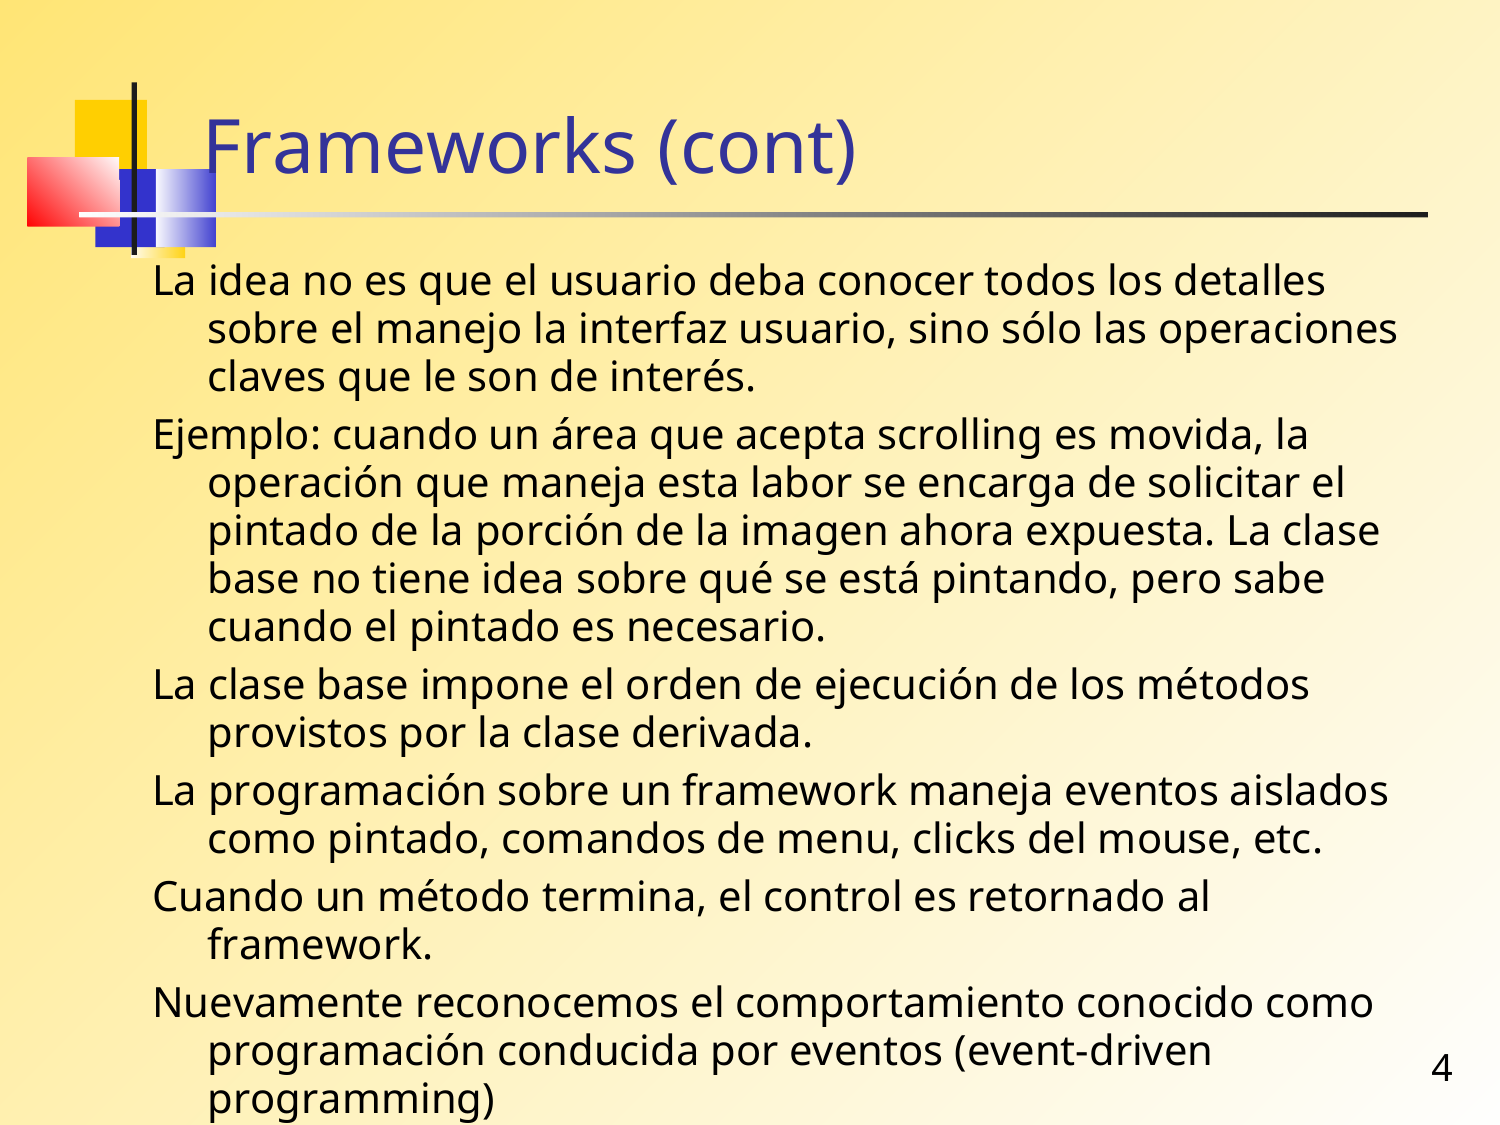

# Frameworks (cont)‏
La idea no es que el usuario deba conocer todos los detalles sobre el manejo la interfaz usuario, sino sólo las operaciones claves que le son de interés.
Ejemplo: cuando un área que acepta scrolling es movida, la operación que maneja esta labor se encarga de solicitar el pintado de la porción de la imagen ahora expuesta. La clase base no tiene idea sobre qué se está pintando, pero sabe cuando el pintado es necesario.
La clase base impone el orden de ejecución de los métodos provistos por la clase derivada.
La programación sobre un framework maneja eventos aislados como pintado, comandos de menu, clicks del mouse, etc.
Cuando un método termina, el control es retornado al framework.
Nuevamente reconocemos el comportamiento conocido como programación conducida por eventos (event-driven programming)‏